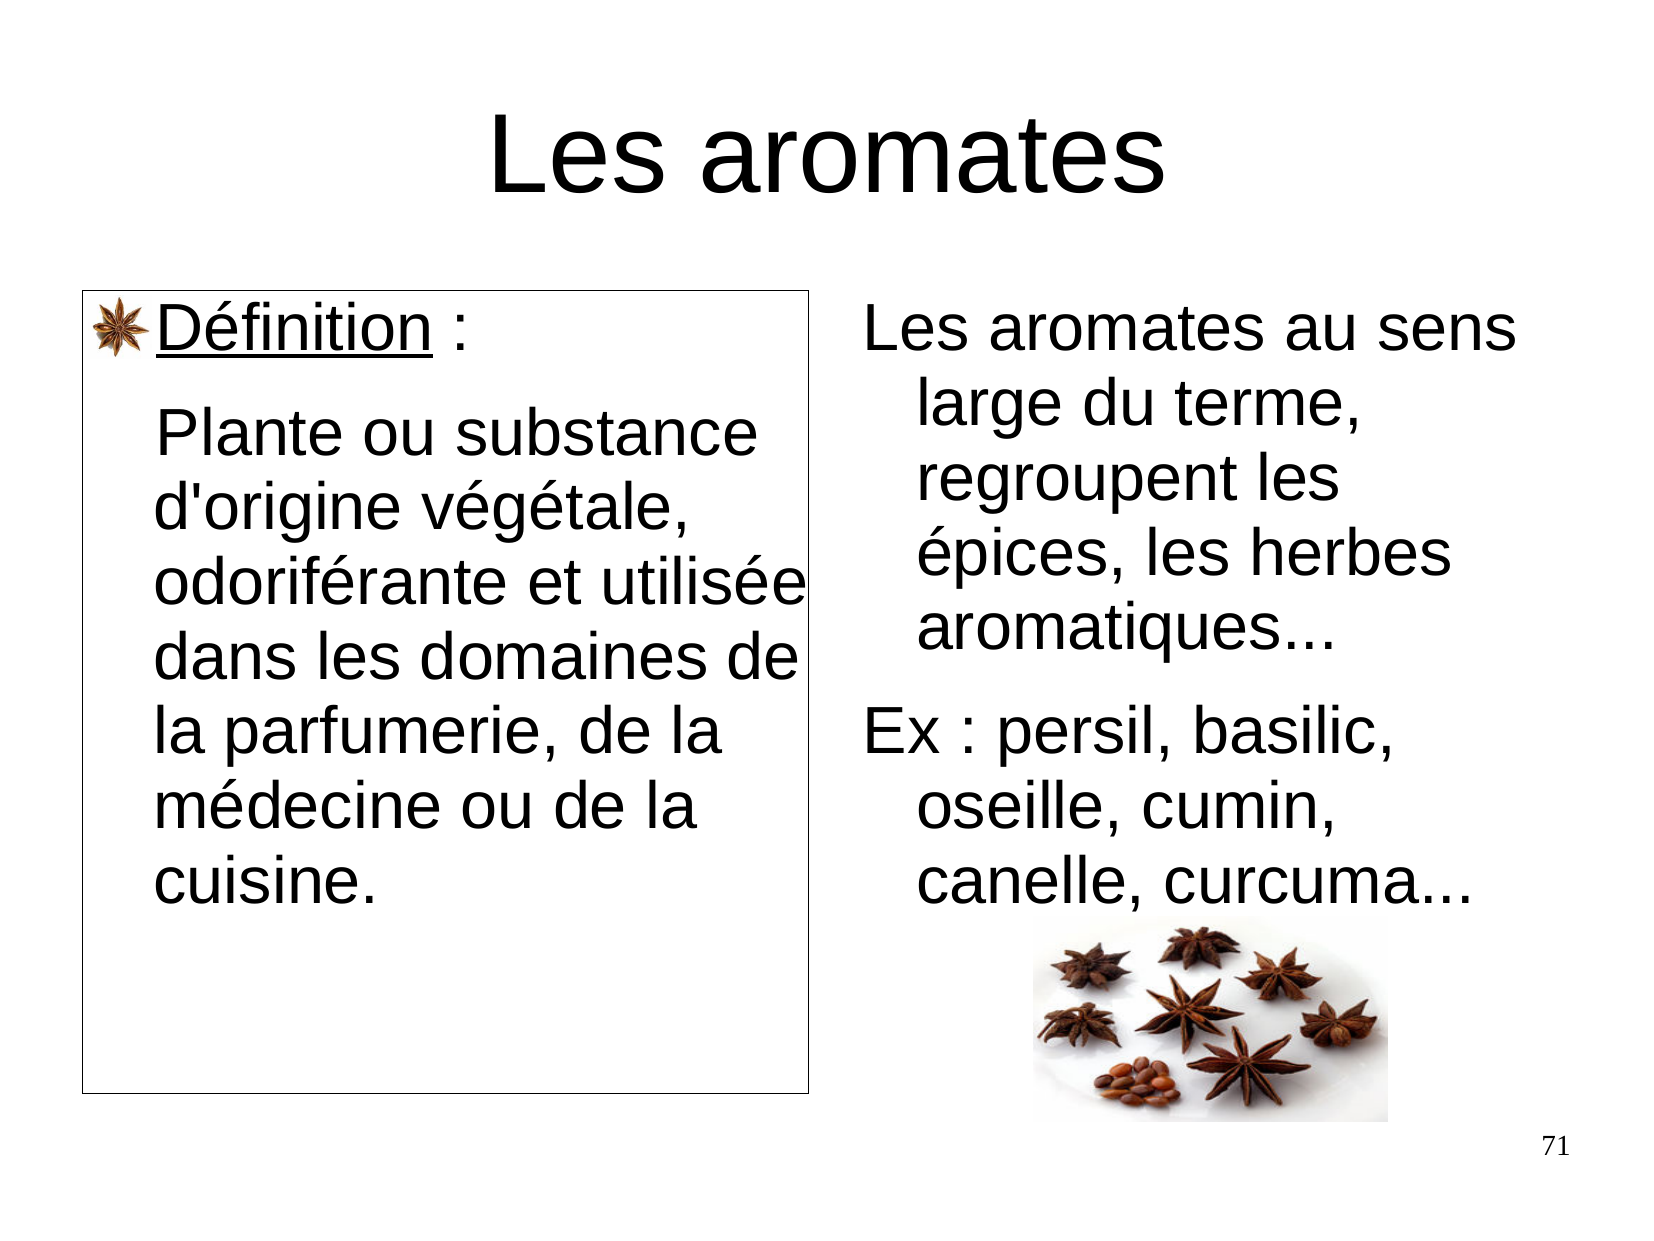

# Les aromates
 Définition :
 Plante ou substance d'origine végétale, odoriférante et utilisée dans les domaines de la parfumerie, de la médecine ou de la cuisine.
Les aromates au sens large du terme, regroupent les épices, les herbes aromatiques...
Ex : persil, basilic, oseille, cumin, canelle, curcuma...
71